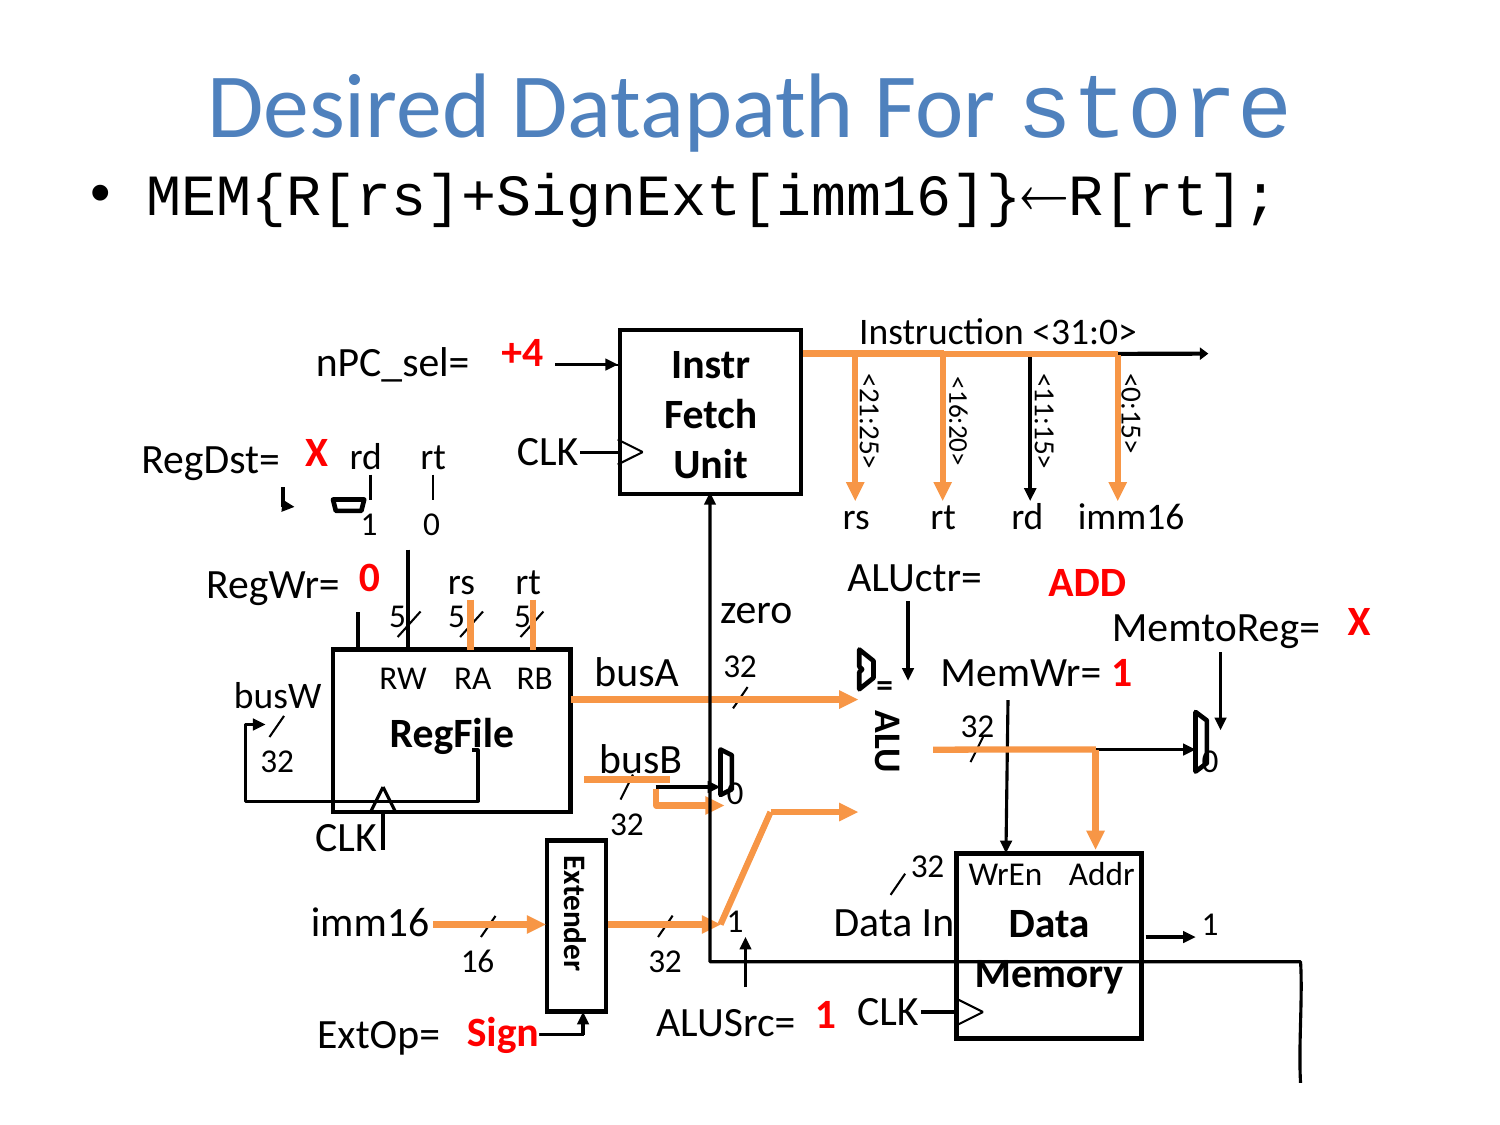

# Desired Datapath For store
MEM{R[rs]+SignExt[imm16]}R[rt];
Instruction <31:0>
nPC_sel=
Instr
Fetch
Unit
<0:15>
<21:25>
<11:15>
<16:20>
CLK
RegDst=
rd
rt
rs
rt
rd
imm16
1
0
ALUctr=
RegWr=
rs
rt
zero
5
5
5
MemtoReg=
busA
32
MemWr=
RW
RA
RB
RegFile
ALU
=
busW
32
busB
32
0
0
1
32
CLK
32
WrEn
Addr
Data
Memory
imm16
Data In
1
Extender
16
32
CLK
ALUSrc=
ExtOp=
+4
X
0
ADD
X
1
1
Sign